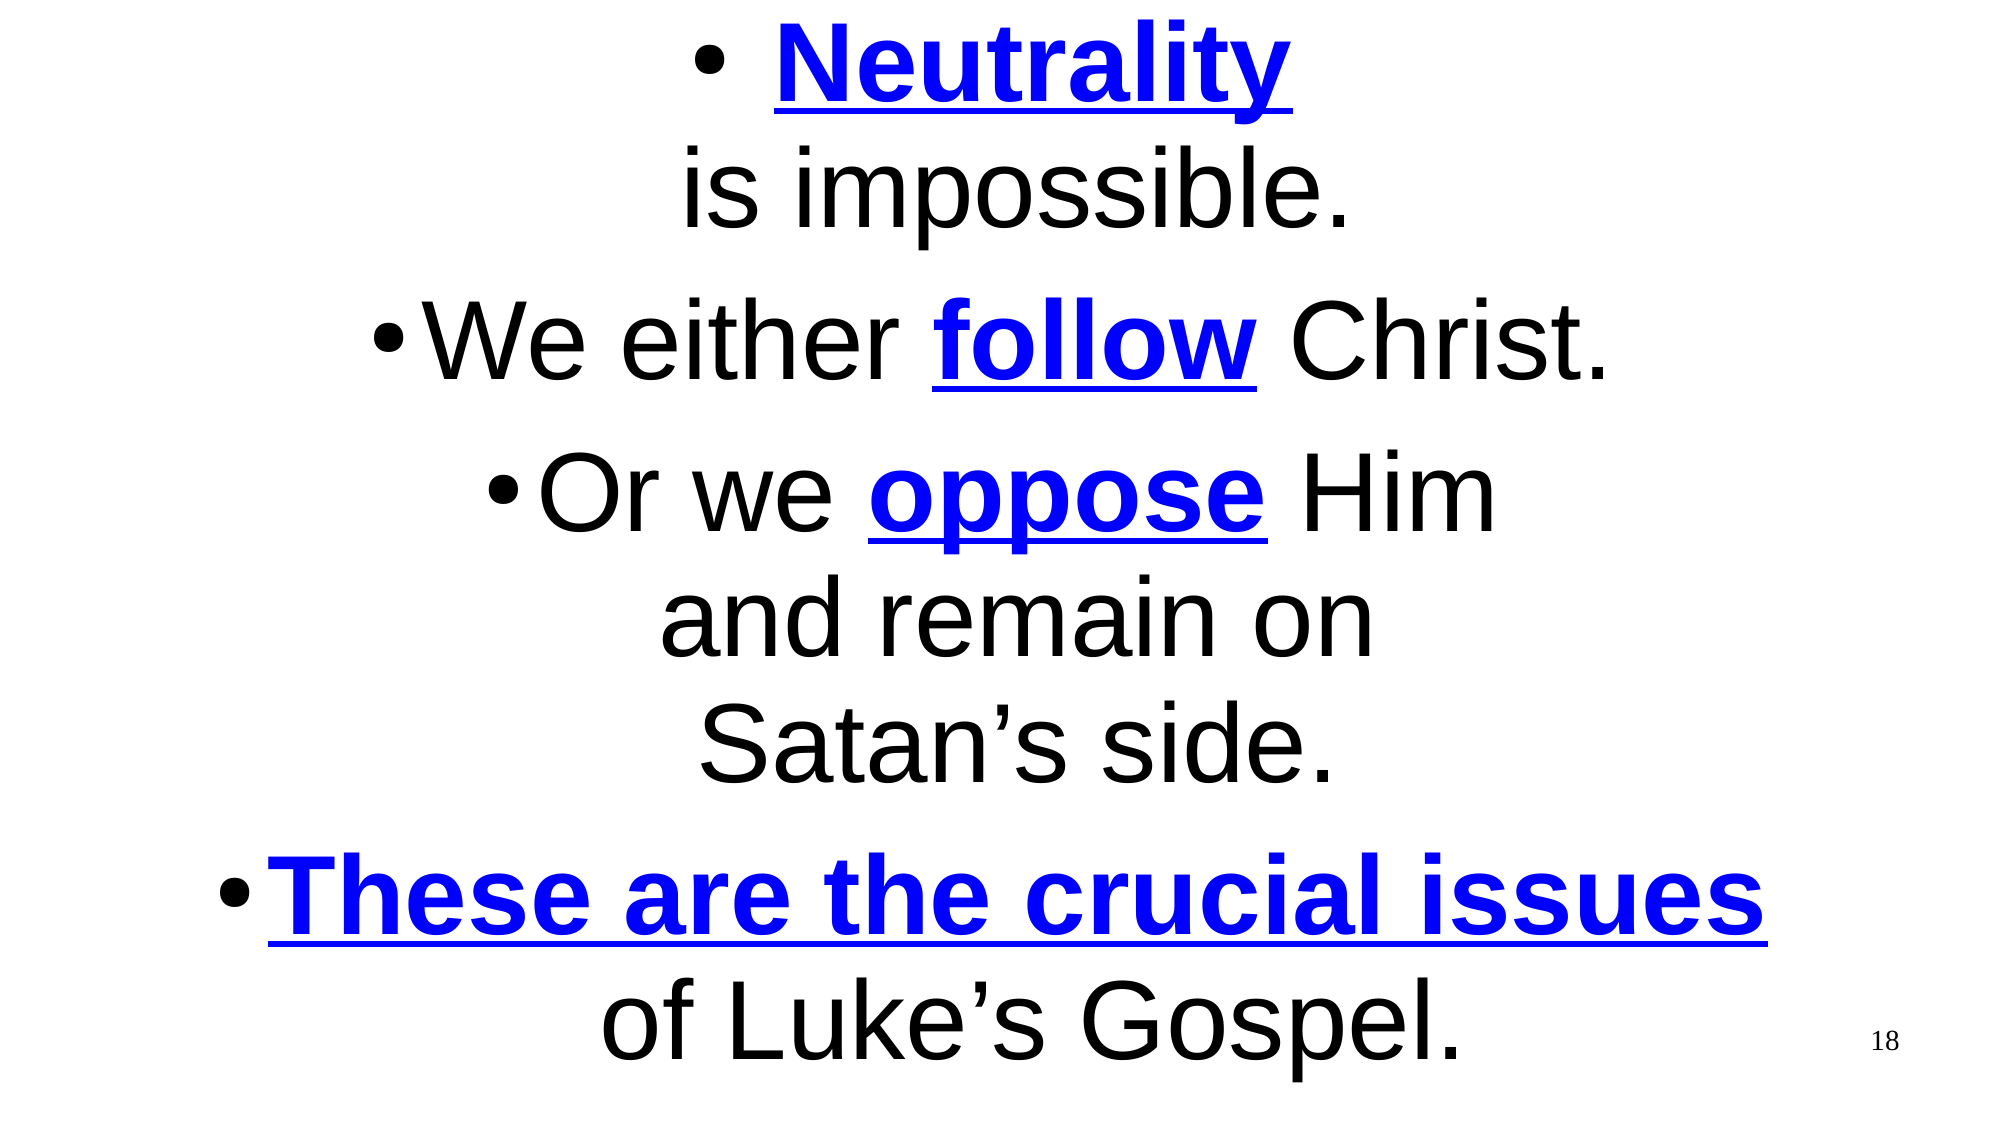

# Neutrality is impossible.
We either follow Christ.
Or we oppose Him
and remain on
Satan’s side.
These are the crucial issues
of Luke’s Gospel.
18